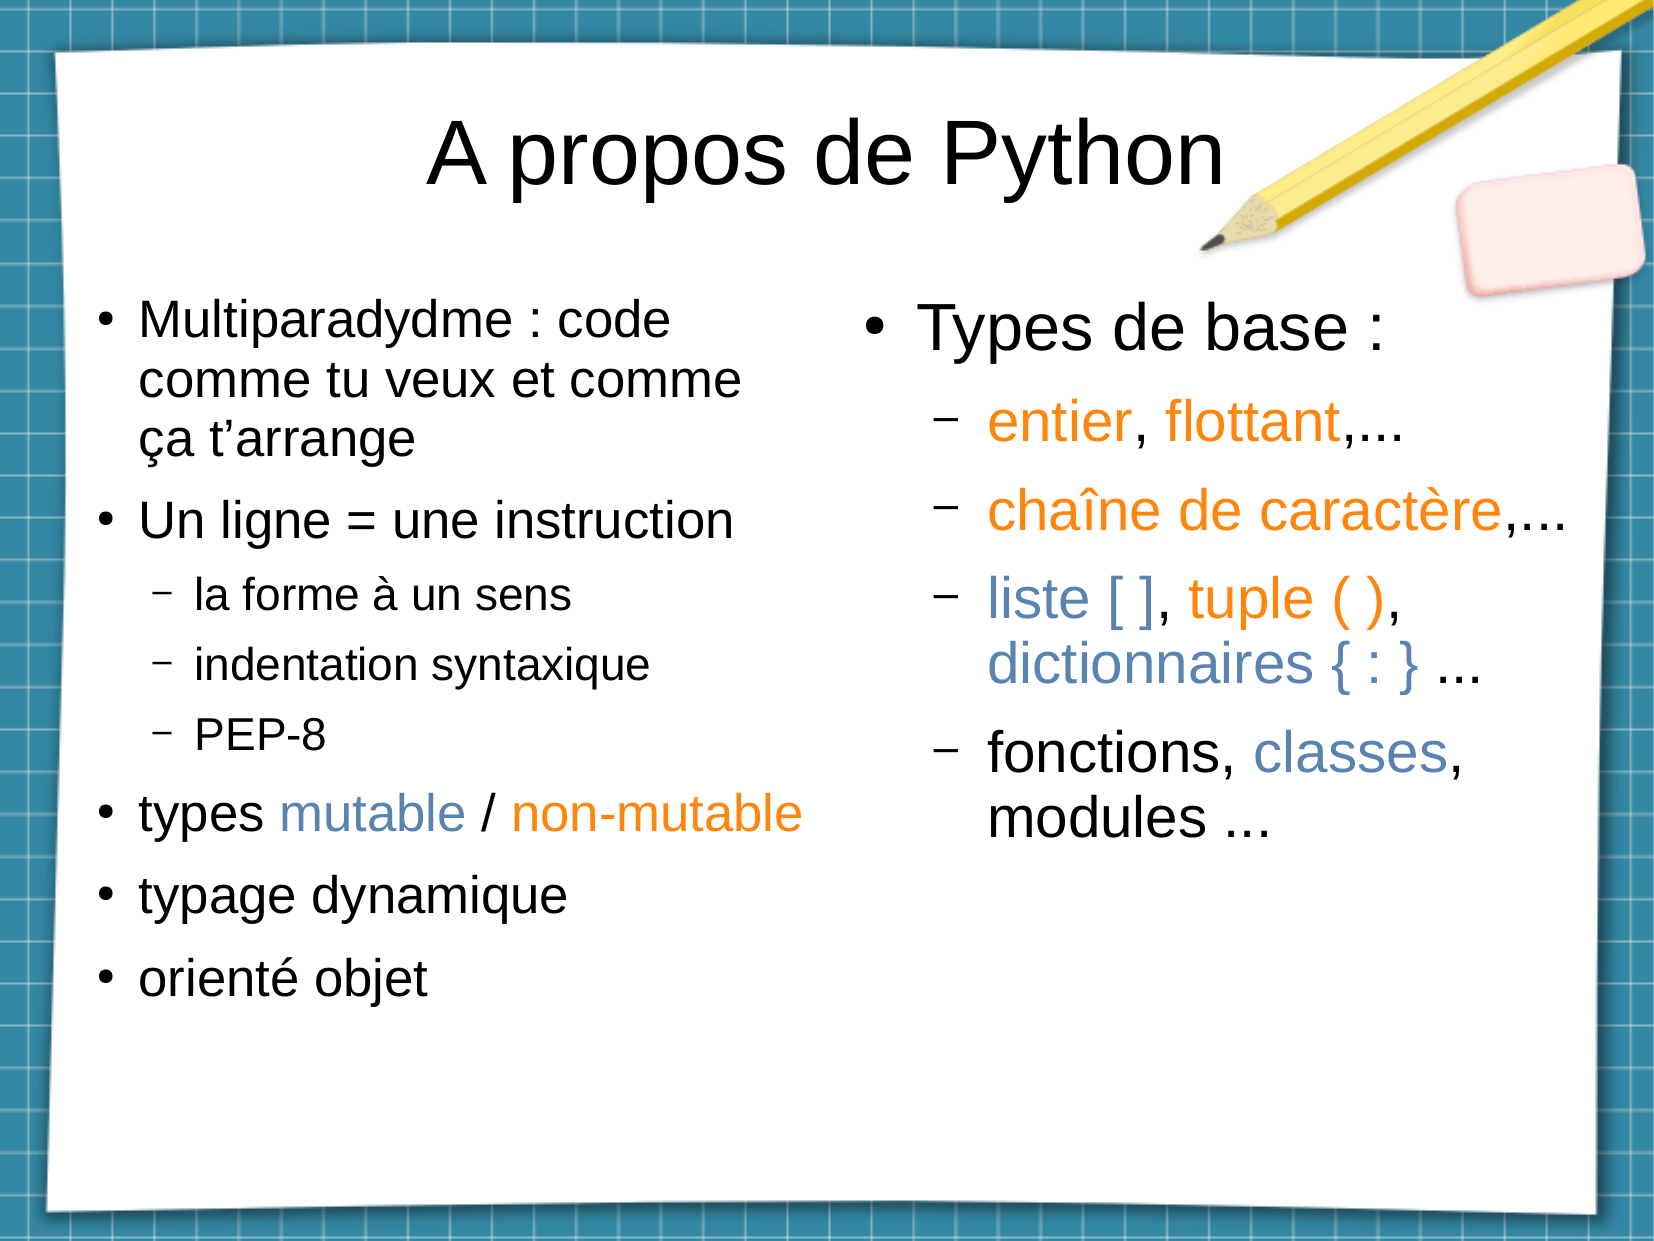

# A propos de Python
Multiparadydme : code comme tu veux et comme ça t’arrange
Un ligne = une instruction
la forme à un sens
indentation syntaxique
PEP-8
types mutable / non-mutable
typage dynamique
orienté objet
Types de base :
entier, flottant,...
chaîne de caractère,...
liste [ ], tuple ( ), dictionnaires { : } ...
fonctions, classes, modules ...